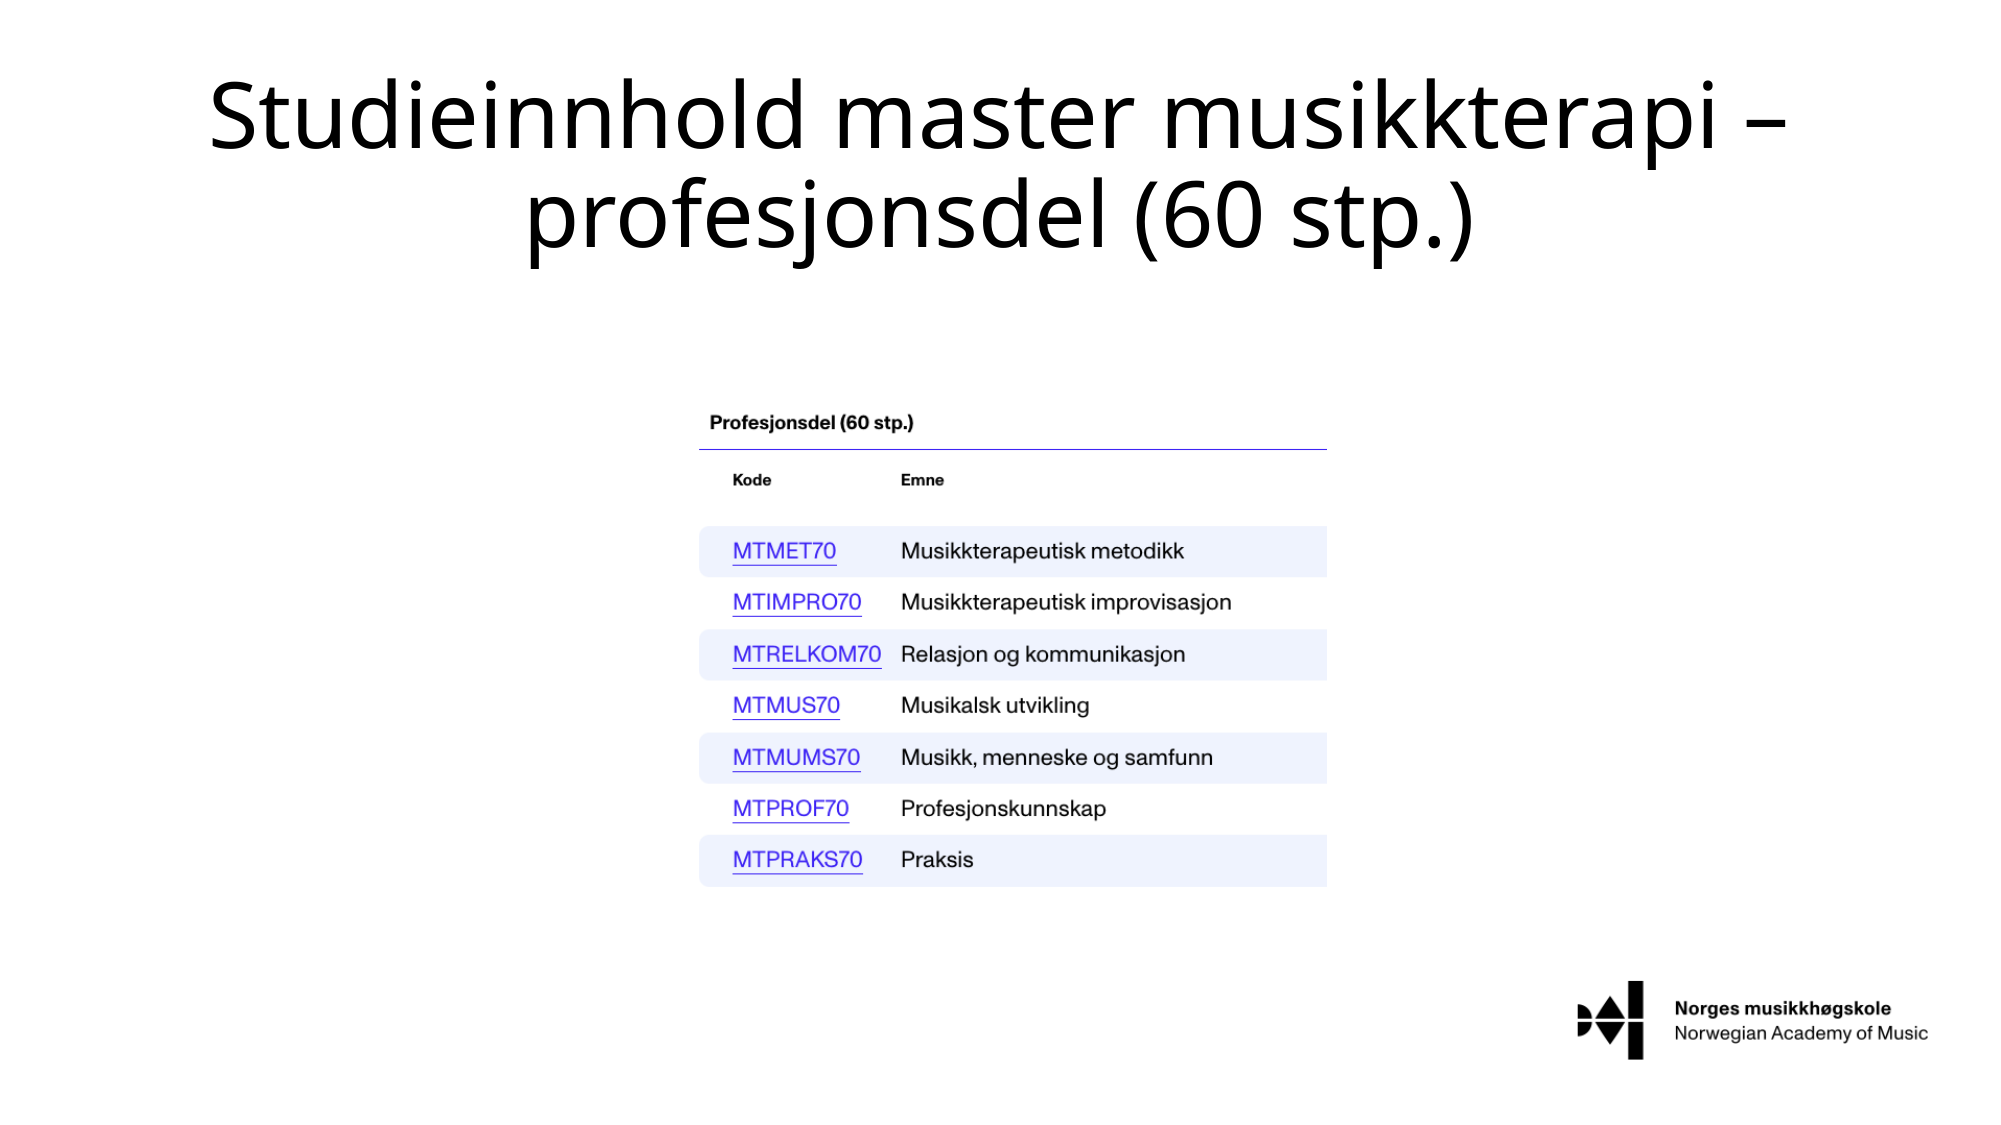

# Studieinnhold master musikkterapi – profesjonsdel (60 stp.)